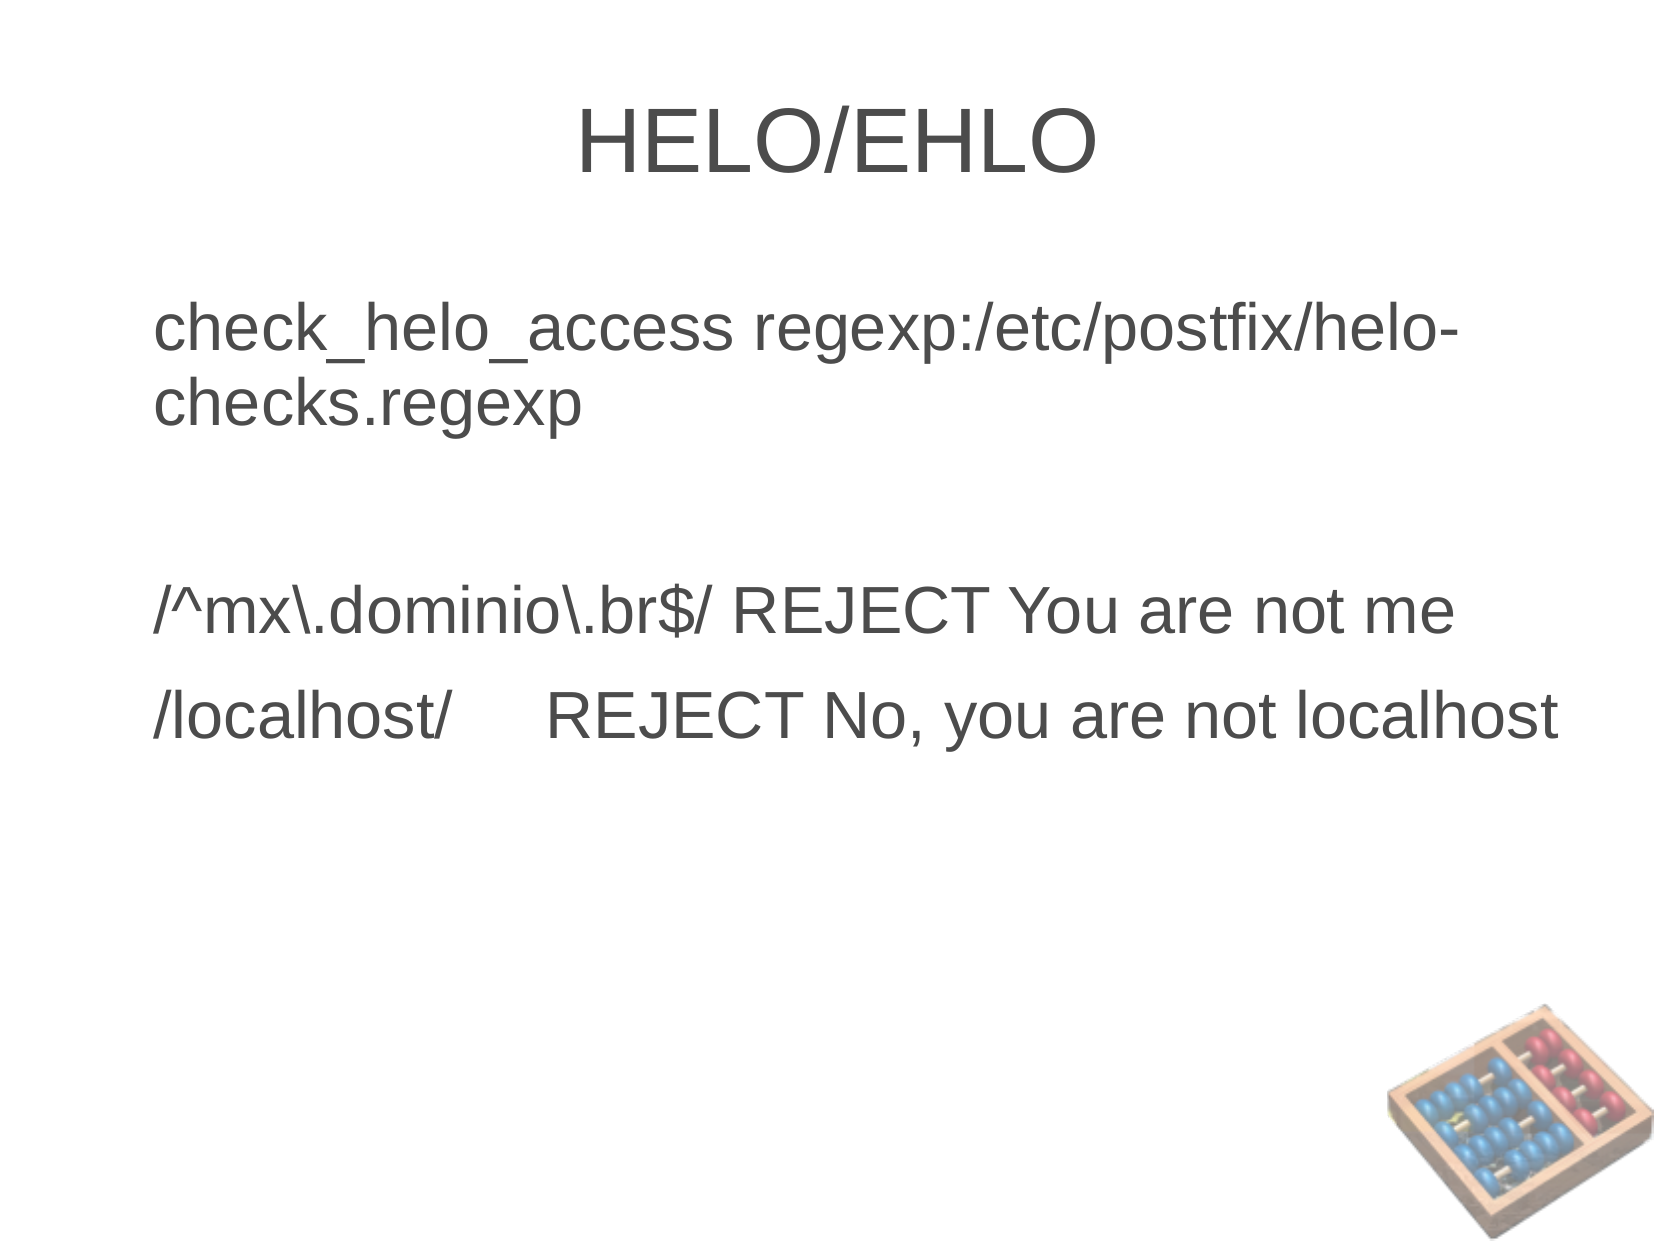

# HELO/EHLO
check_helo_access regexp:/etc/postfix/helo-checks.regexp
/^mx\.dominio\.br$/ REJECT You are not me
/localhost/ REJECT No, you are not localhost